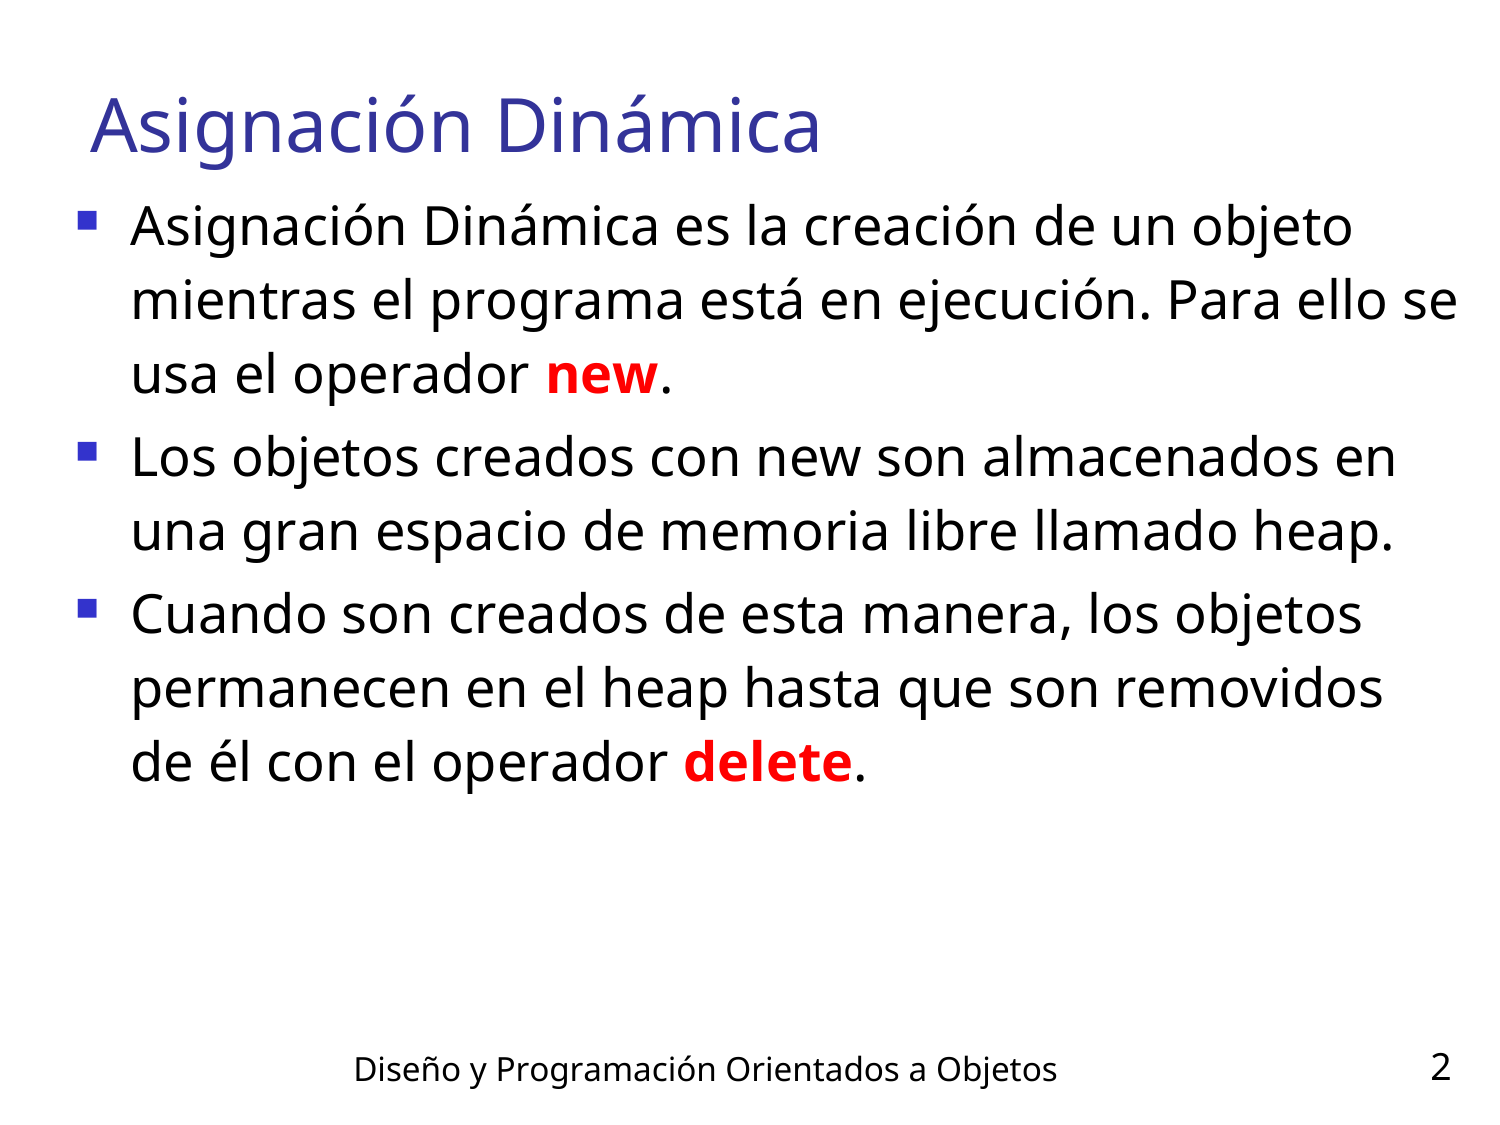

# Asignación Dinámica
Asignación Dinámica es la creación de un objeto mientras el programa está en ejecución. Para ello se usa el operador new.
Los objetos creados con new son almacenados en una gran espacio de memoria libre llamado heap.
Cuando son creados de esta manera, los objetos permanecen en el heap hasta que son removidos de él con el operador delete.
Diseño y Programación Orientados a Objetos
2